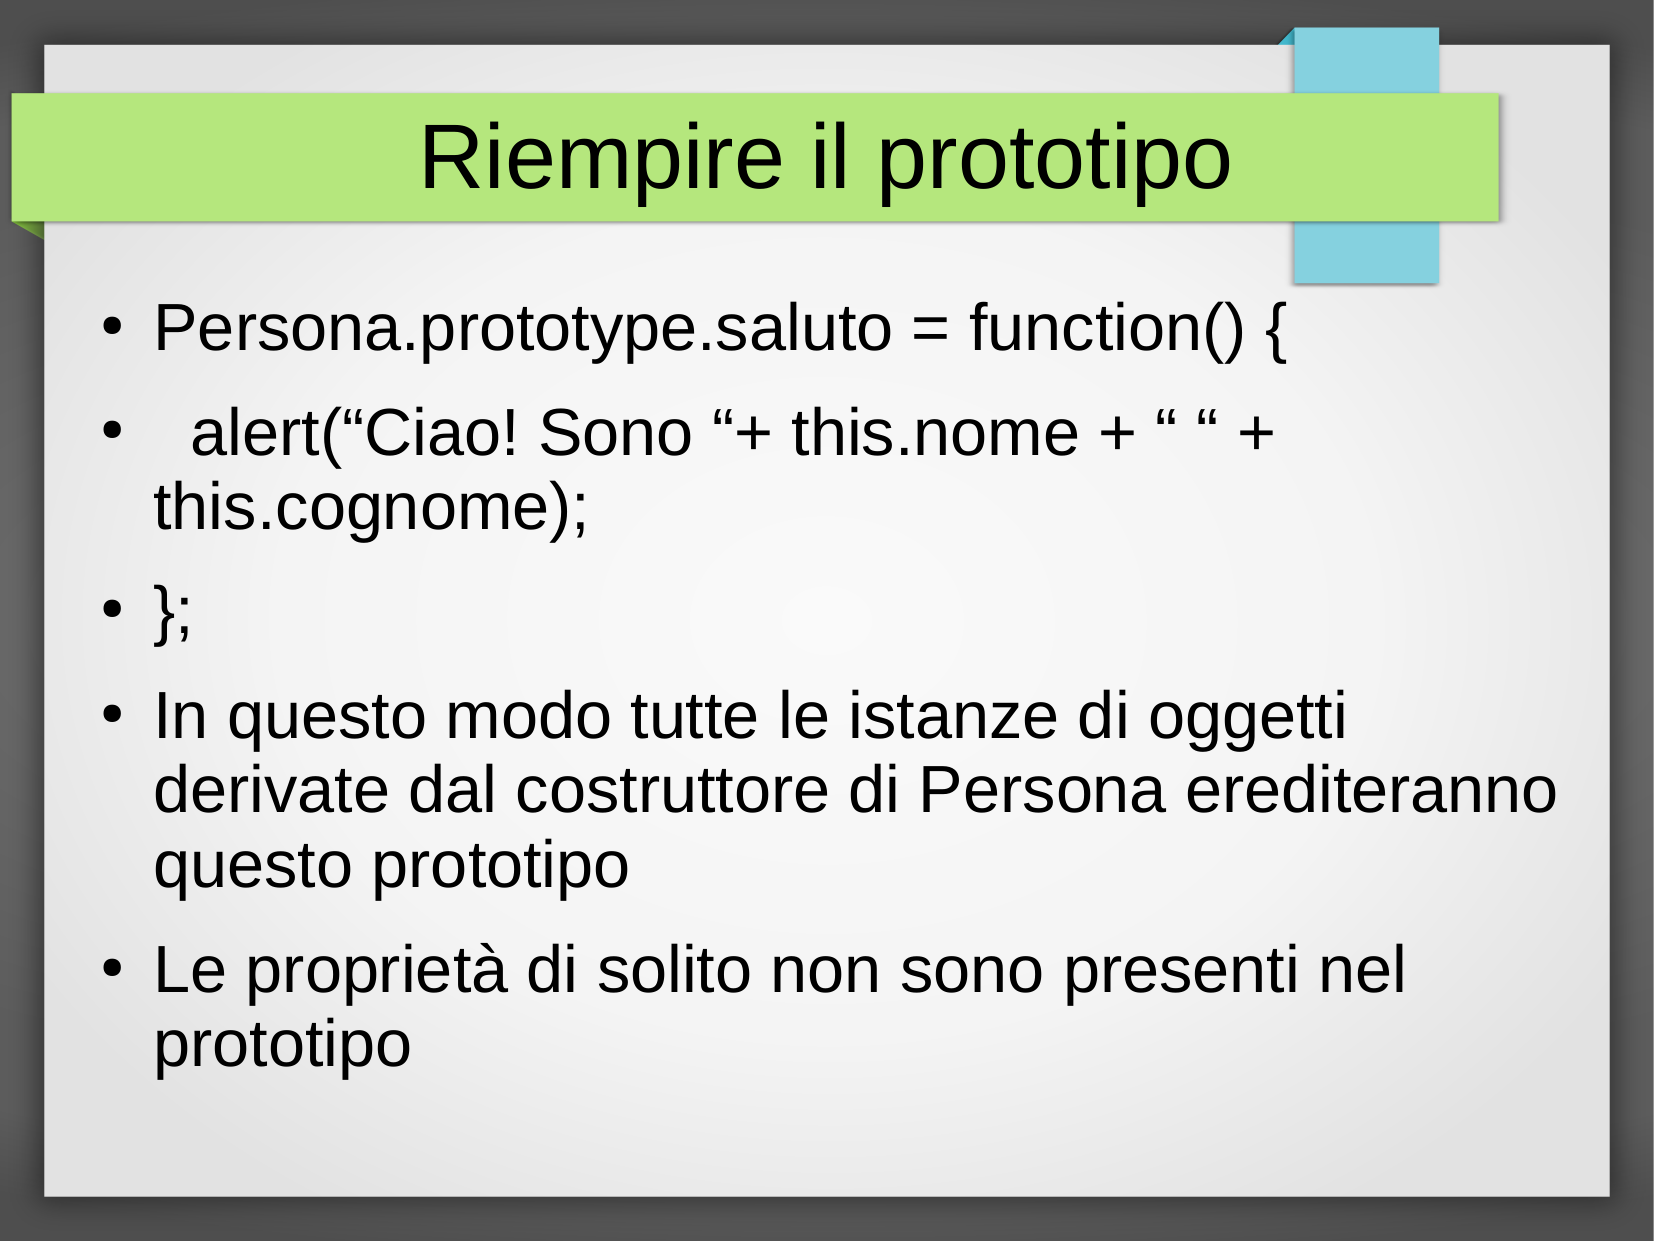

# Riempire il prototipo
Persona.prototype.saluto = function() {
 alert(“Ciao! Sono “+ this.nome + “ “ + this.cognome);
};
In questo modo tutte le istanze di oggetti derivate dal costruttore di Persona erediteranno questo prototipo
Le proprietà di solito non sono presenti nel prototipo